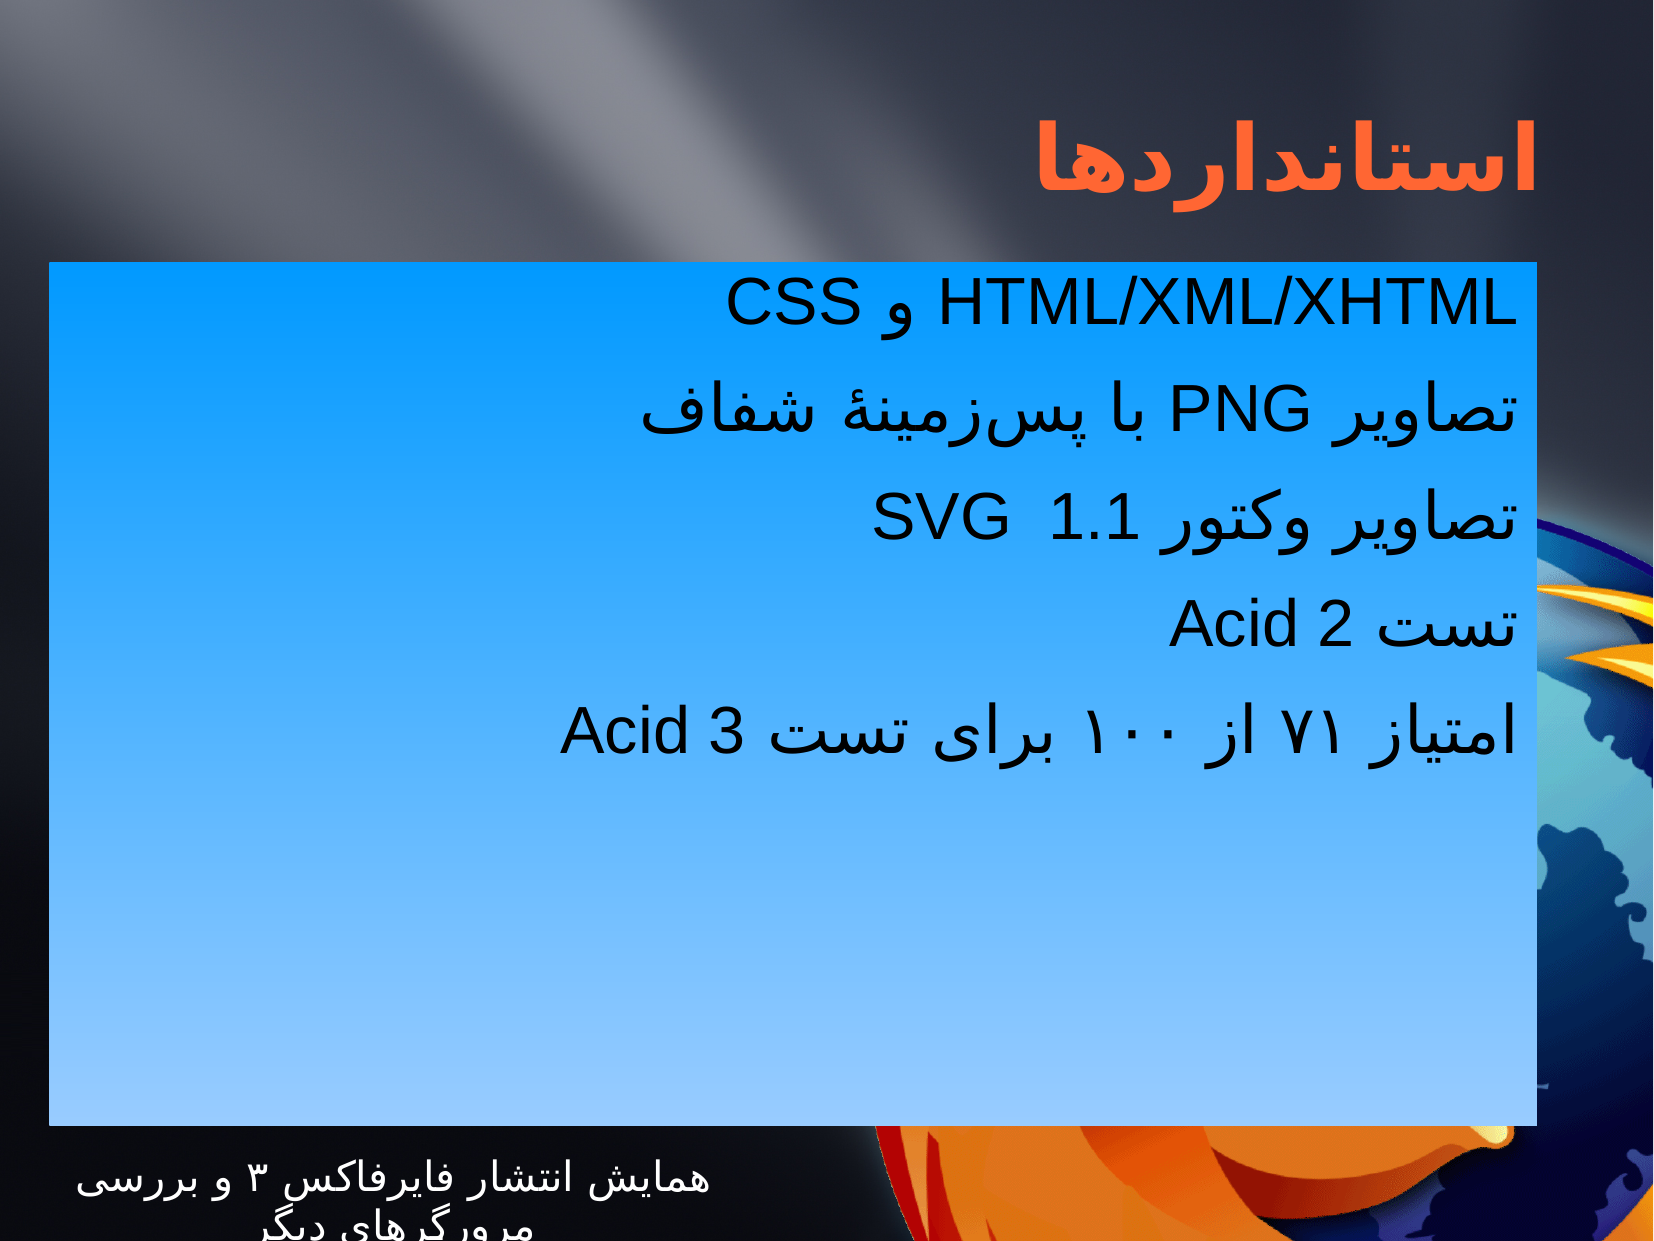

# استانداردها
HTML/XML/XHTML و CSS
تصاویر PNG با پس‌زمینهٔ شفاف
تصاویر وکتور SVG 1.1
تست Acid 2
امتیاز ۷۱ از ۱۰۰ برای تست Acid 3